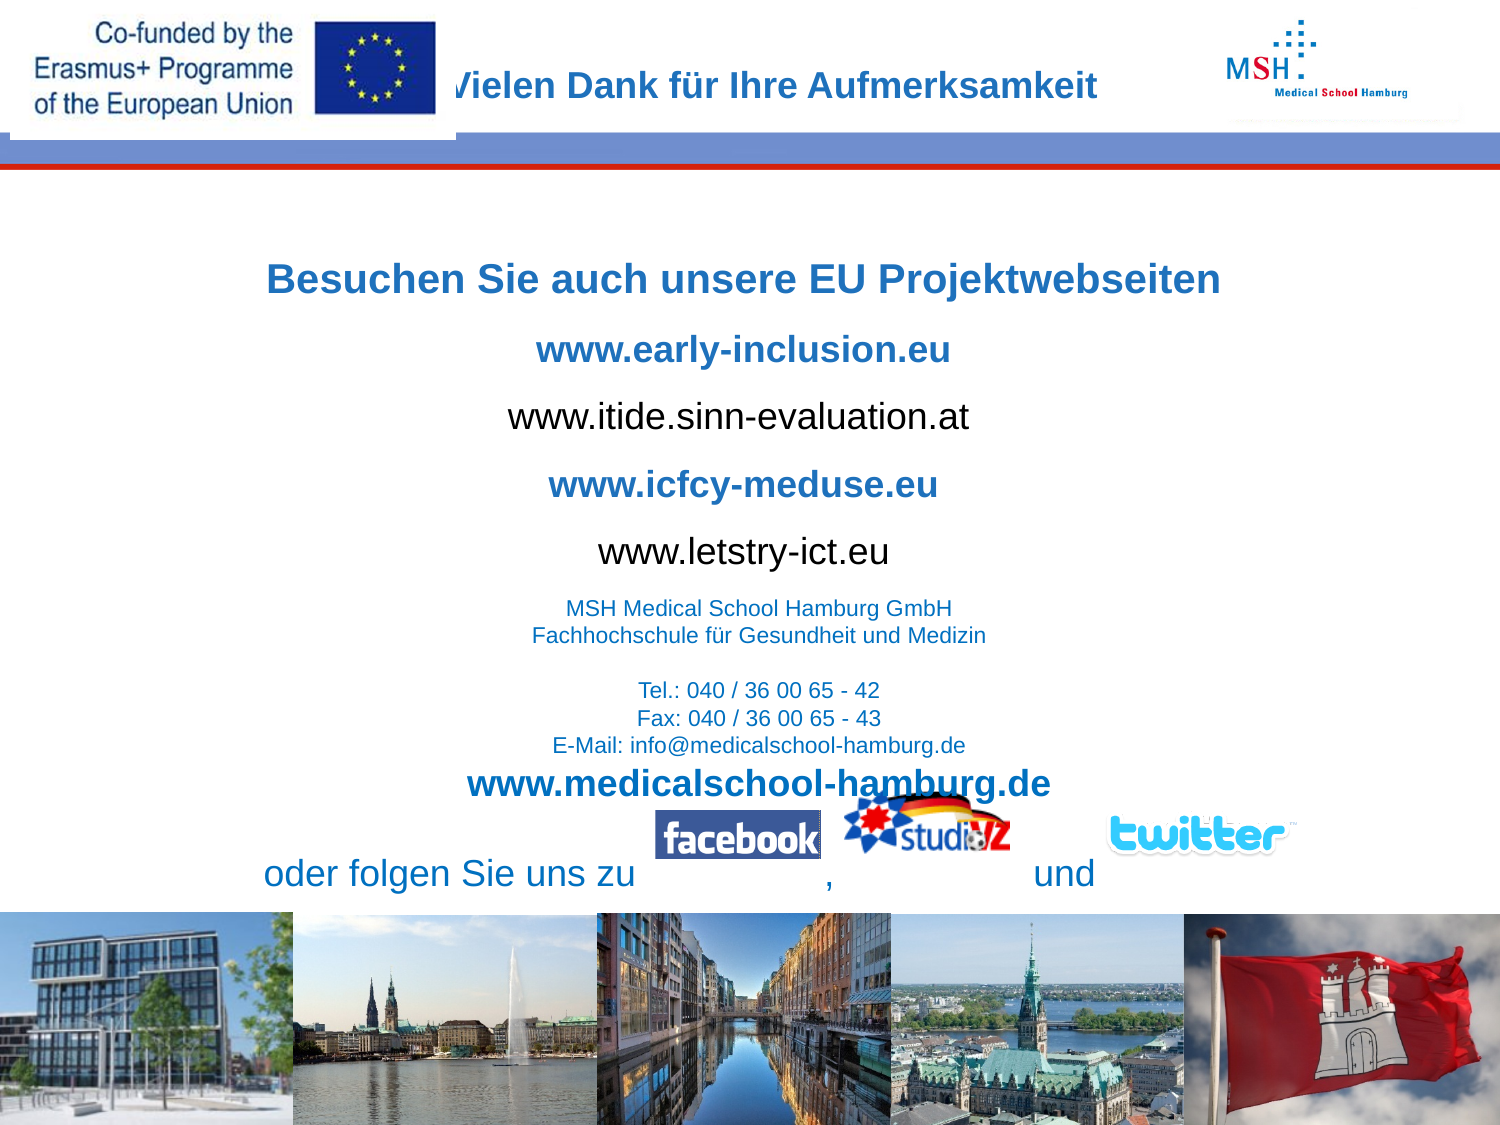

Vielen Dank für Ihre Aufmerksamkeit
Besuchen Sie auch unsere EU Projektwebseiten
www.early-inclusion.eu
www.itide.sinn-evaluation.at
www.icfcy-meduse.eu
www.letstry-ict.eu
!
MSH Medical School Hamburg GmbH
Fachhochschule für Gesundheit und Medizin
Tel.: 040 / 36 00 65 - 42
Fax: 040 / 36 00 65 - 43
E-Mail: info@medicalschool-hamburg.de
www.medicalschool-hamburg.de
 oder folgen Sie uns zu , und